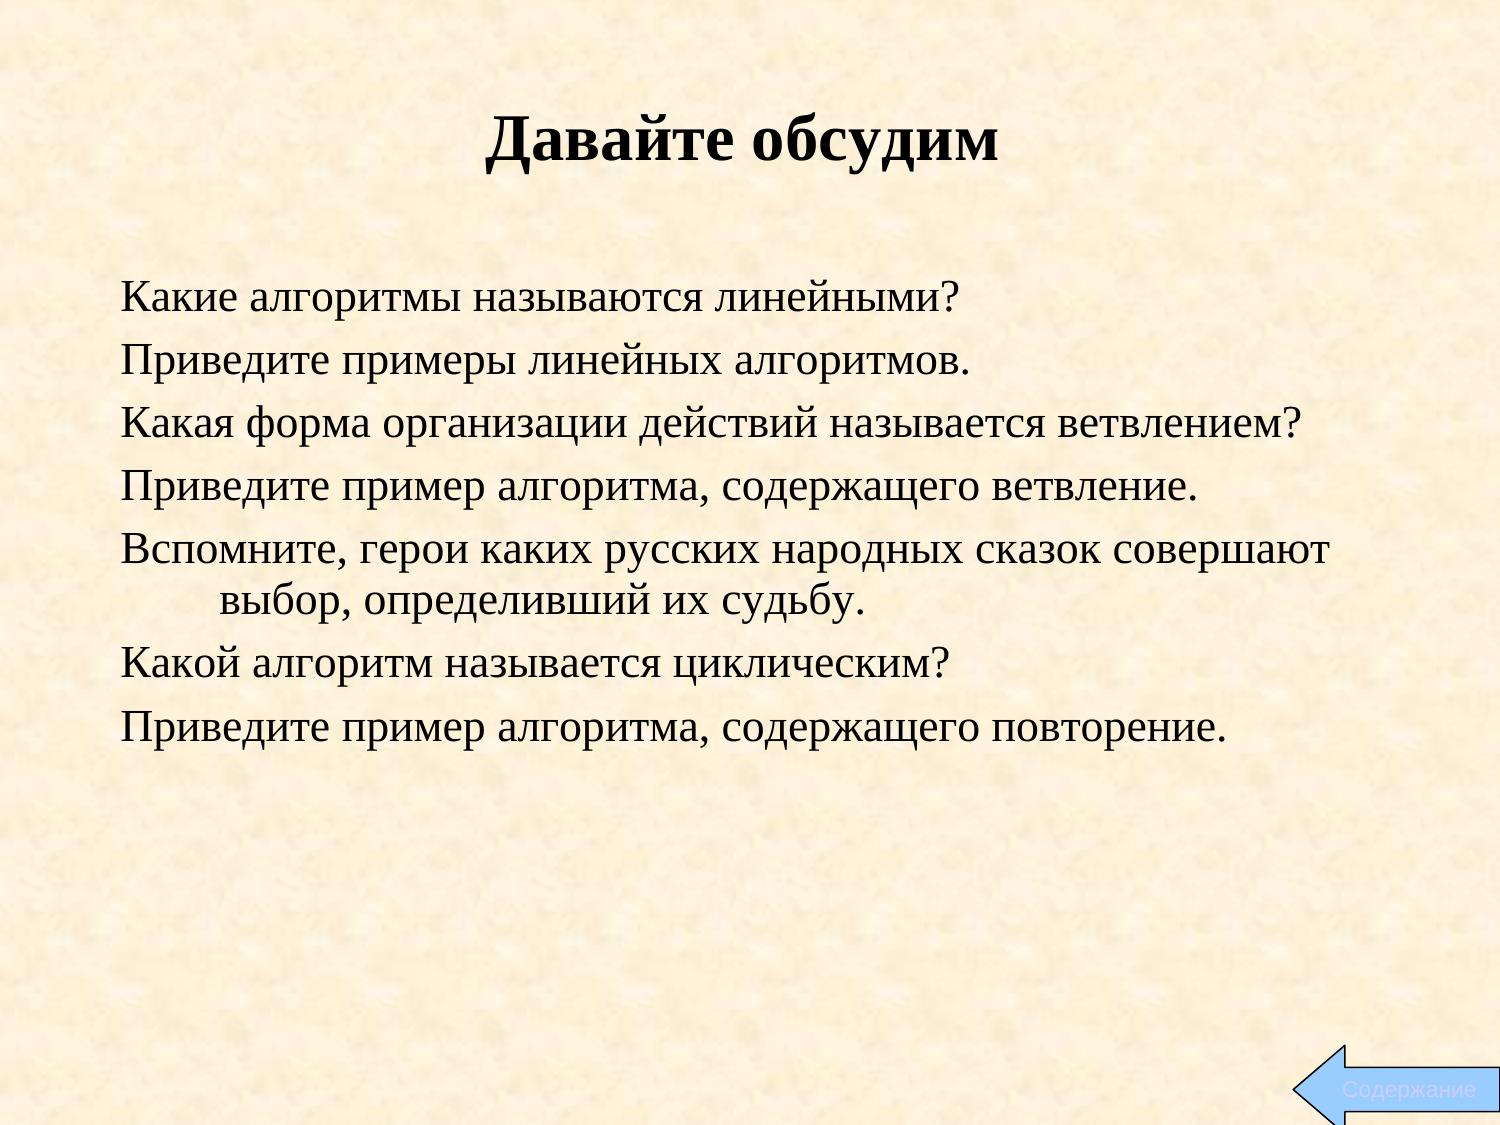

# Давайте обсудим
Какие алгоритмы называются линейными?
Приведите примеры линейных алгоритмов.
Какая форма организации действий называется ветвлением?
Приведите пример алгоритма, содержащего ветвление.
Вспомните, герои каких русских народных сказок совершают выбор, определивший их судьбу.
Какой алгоритм называется циклическим?
Приведите пример алгоритма, содержащего повторение.
Содержание